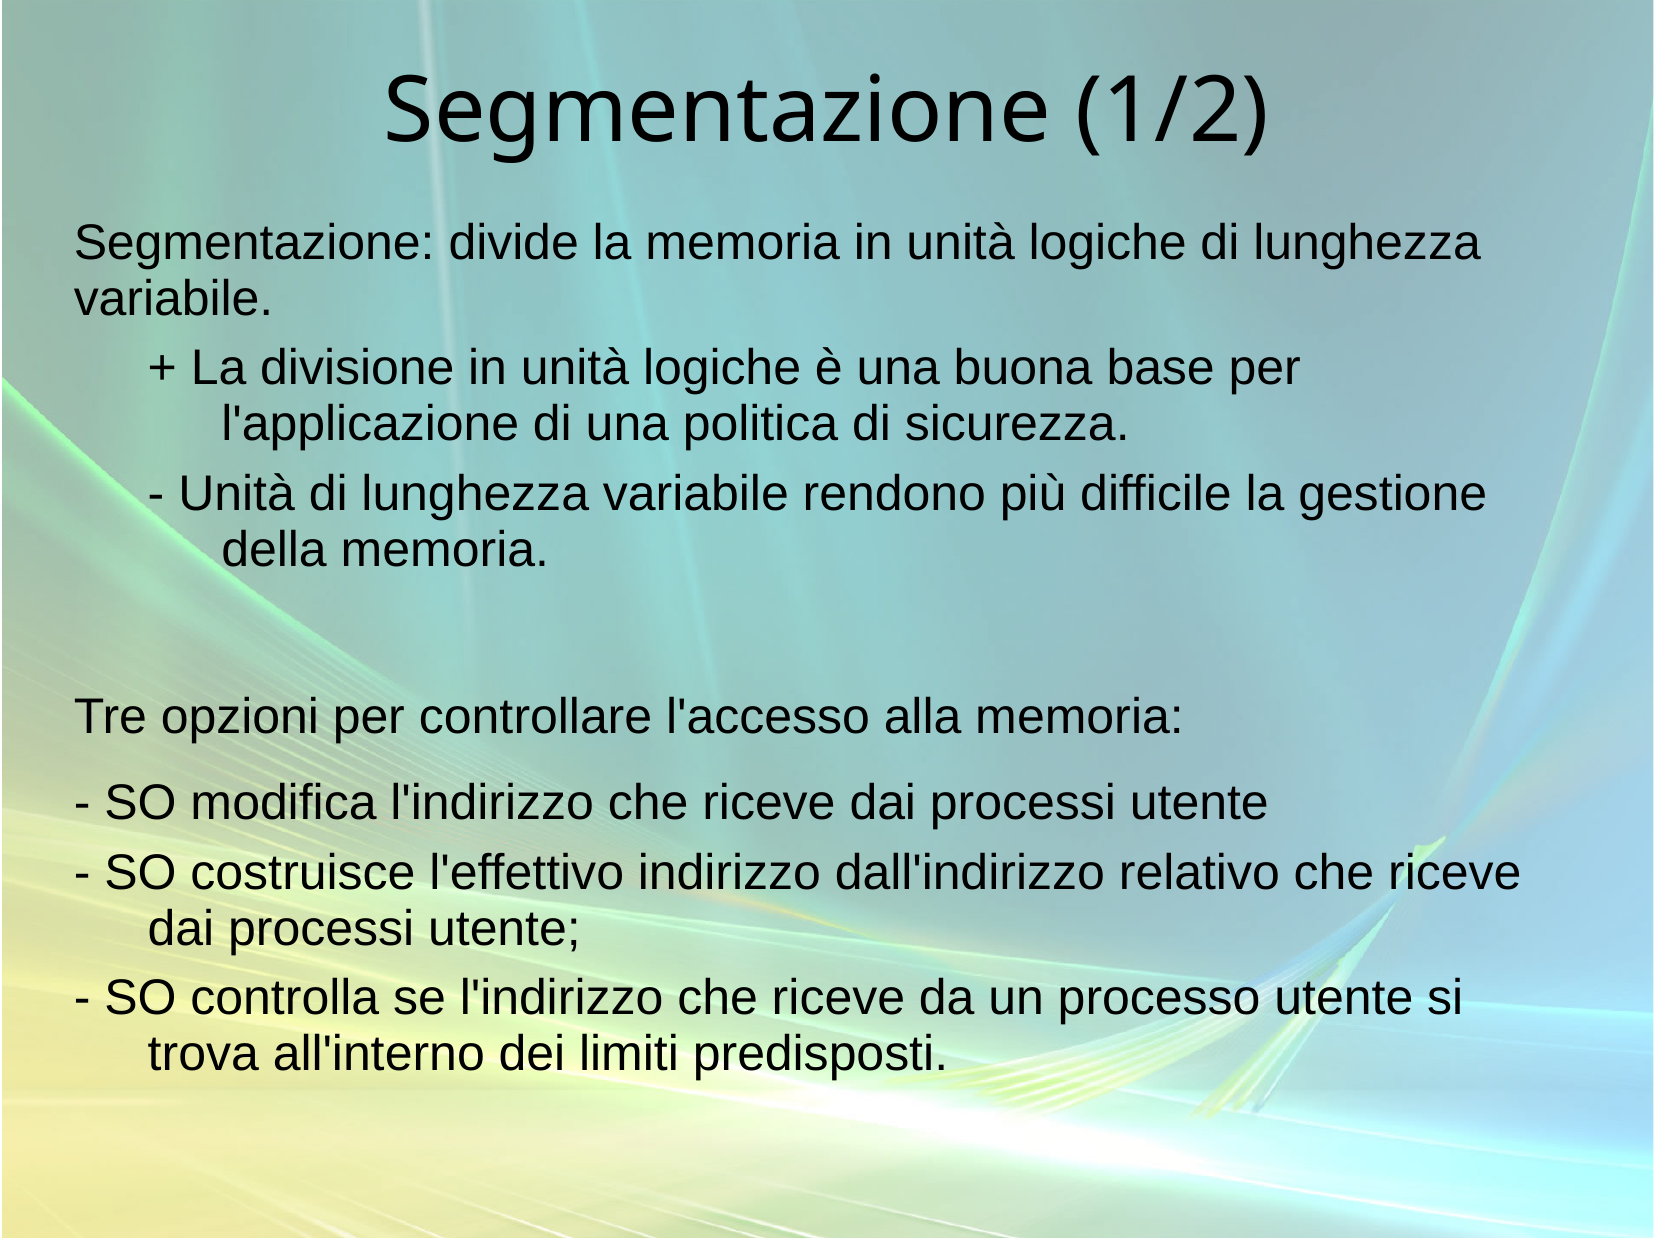

# Segmentazione (1/2)
Segmentazione: divide la memoria in unità logiche di lunghezza variabile.
	+ La divisione in unità logiche è una buona base per 						l'applicazione di una politica di sicurezza.
	- Unità di lunghezza variabile rendono più difficile la gestione 			della memoria.
Tre opzioni per controllare l'accesso alla memoria:
- SO modifica l'indirizzo che riceve dai processi utente
- SO costruisce l'effettivo indirizzo dall'indirizzo relativo che riceve 		dai processi utente;
- SO controlla se l'indirizzo che riceve da un processo utente si 		trova all'interno dei limiti predisposti.